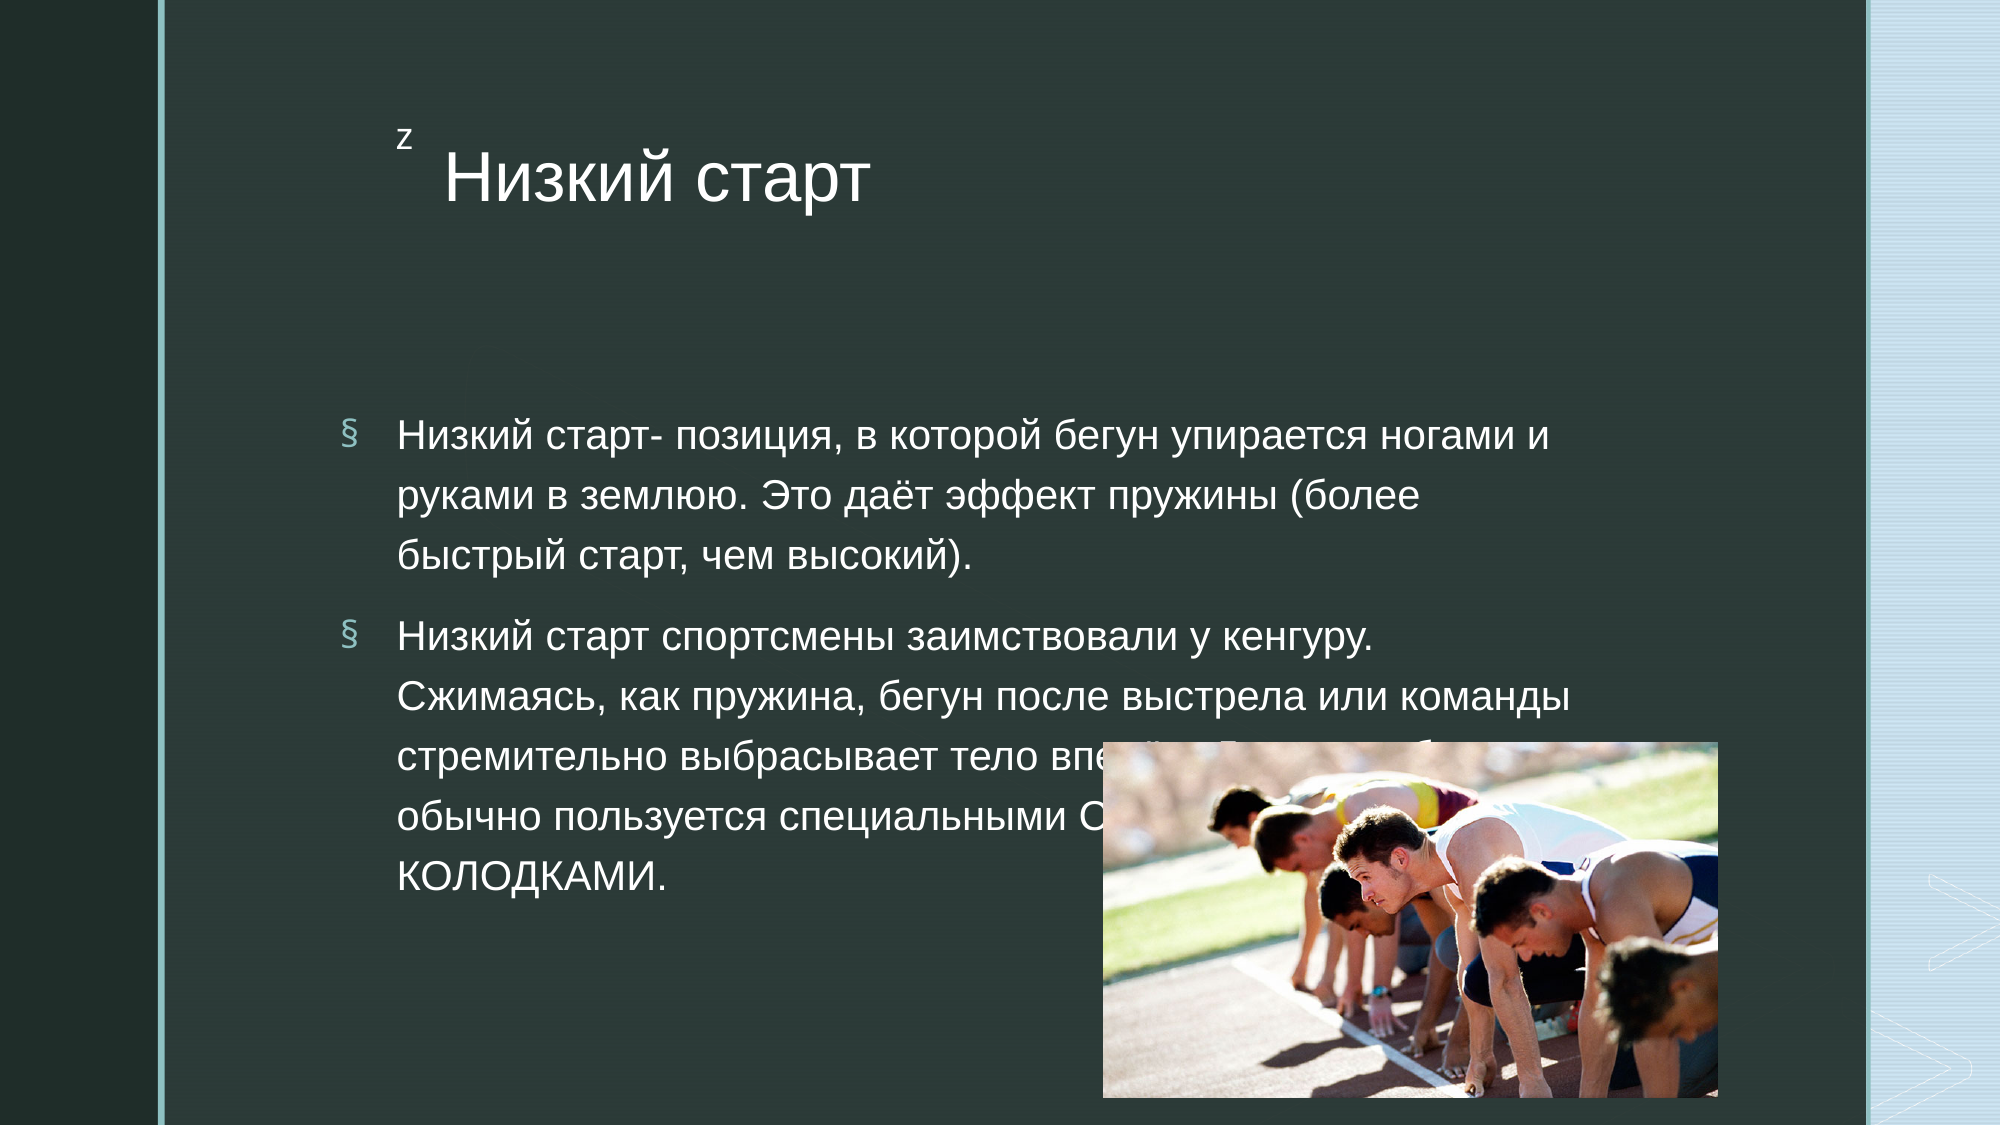

# Низкий старт
Низкий старт- позиция, в которой бегун упирается ногами и руками в землюю. Это даёт эффект пружины (более быстрый старт, чем высокий).
Низкий старт спортсмены заимствовали у кенгуру. Сжимаясь, как пружина, бегун после выстрела или команды стремительно выбрасывает тело вперёд. Для этого бегун обычно пользуется специальными СТАРТОВЫМИ КОЛОДКАМИ.